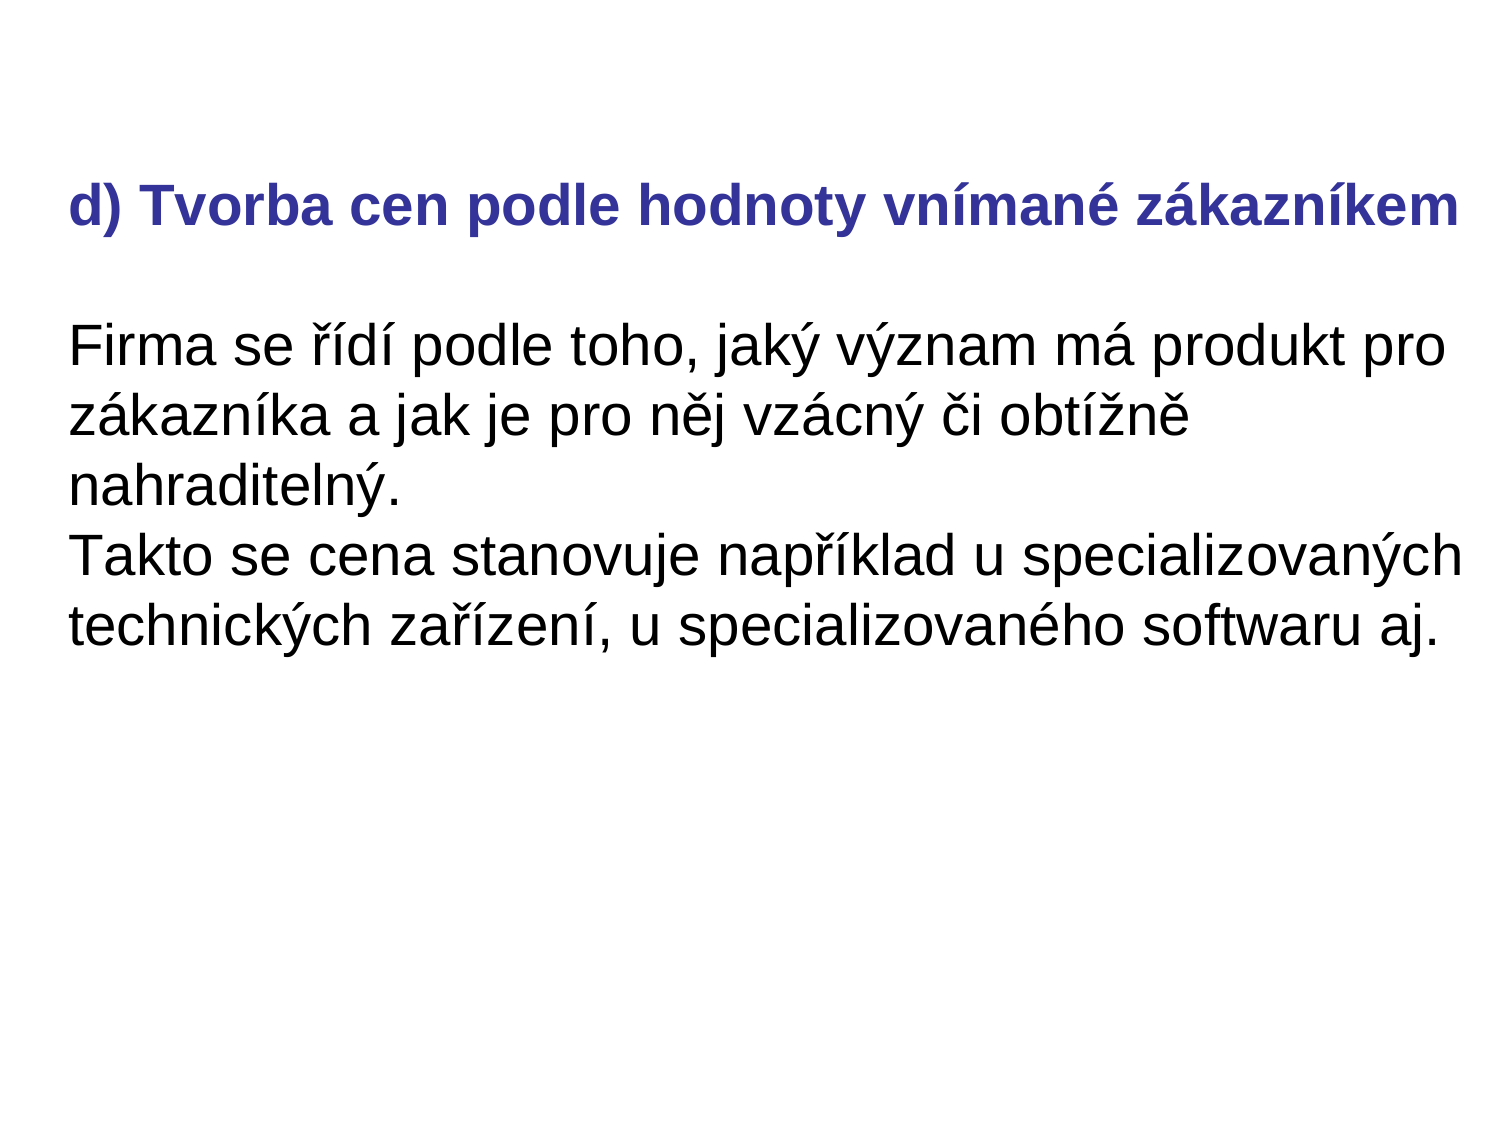

# d) Tvorba cen podle hodnoty vnímané zákazníkem
Firma se řídí podle toho, jaký význam má produkt pro zákazníka a jak je pro něj vzácný či obtížně nahraditelný.
Takto se cena stanovuje například u specializovaných technických zařízení, u specializovaného softwaru aj.